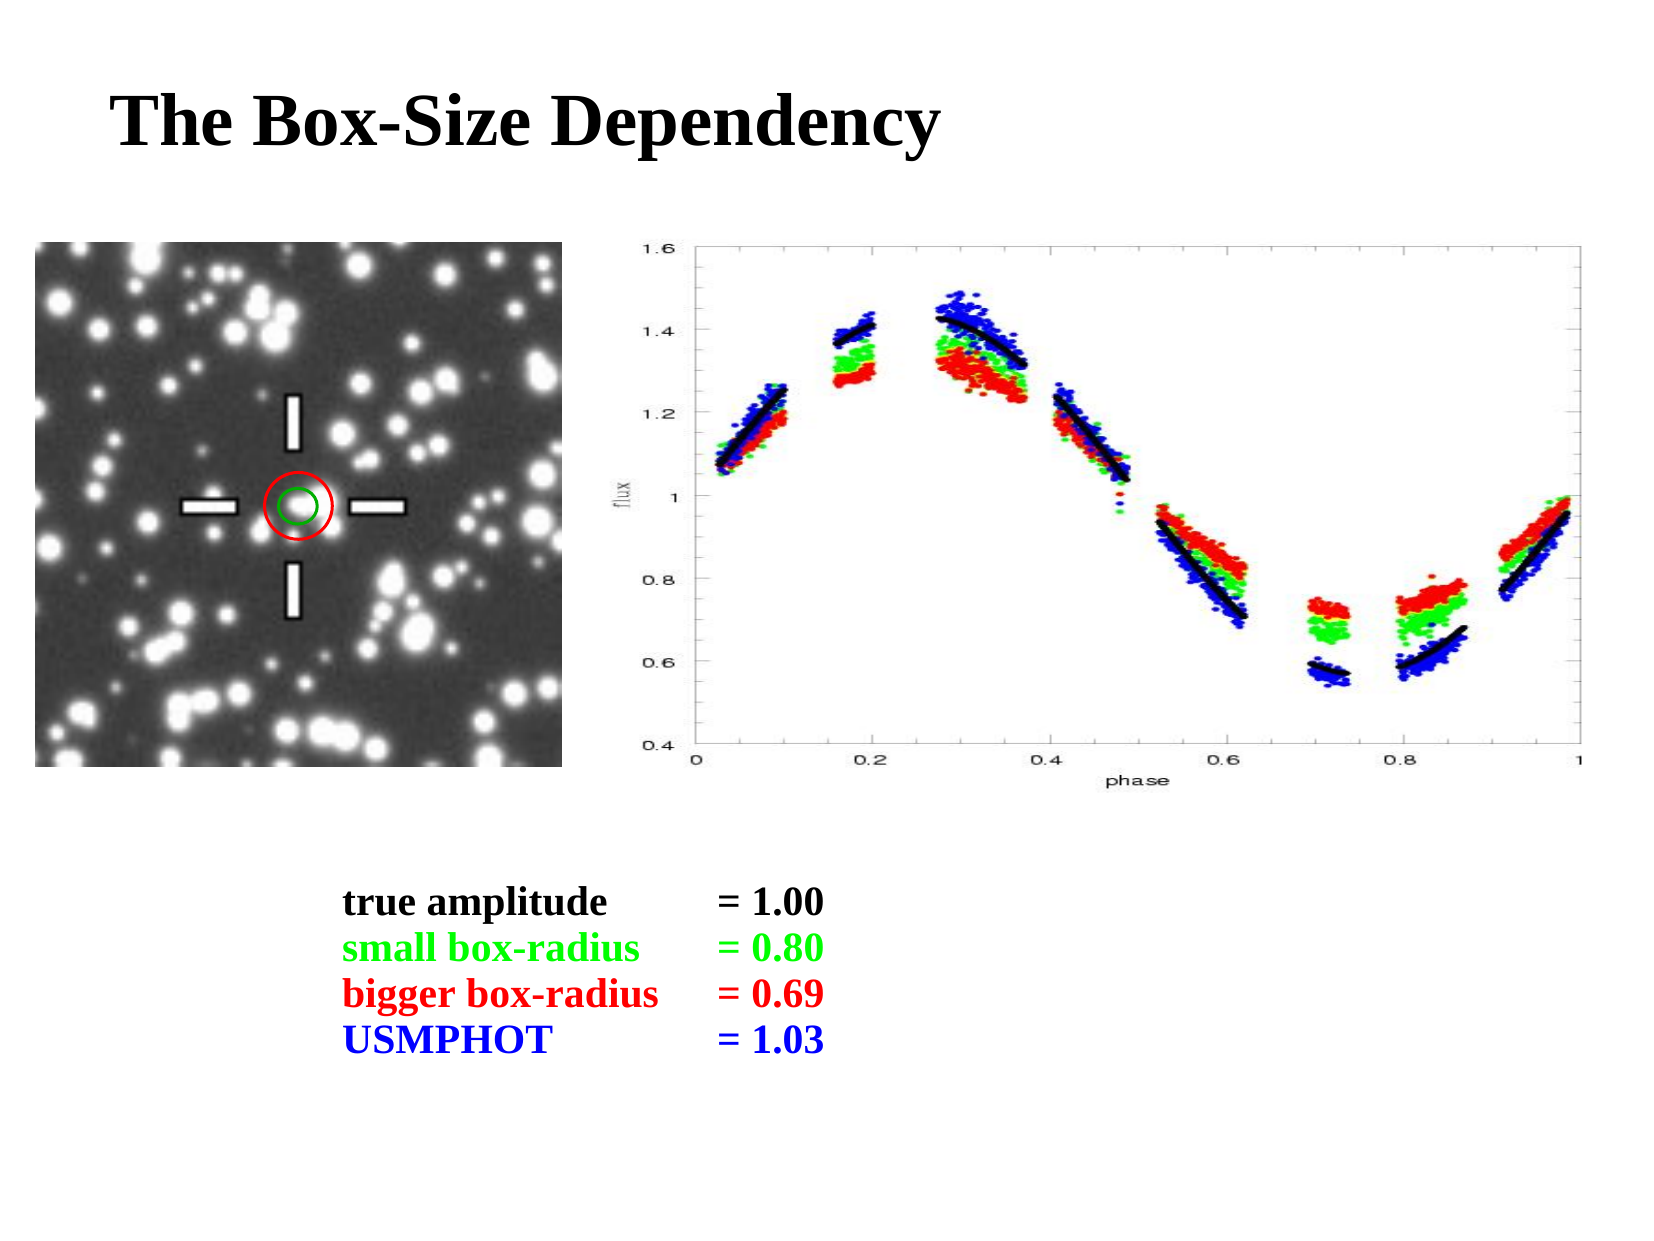

The Box-Size Dependency
true amplitude		= 1.00
small box-radius		= 0.80
bigger box-radius	= 0.69
USMPHOT			= 1.03